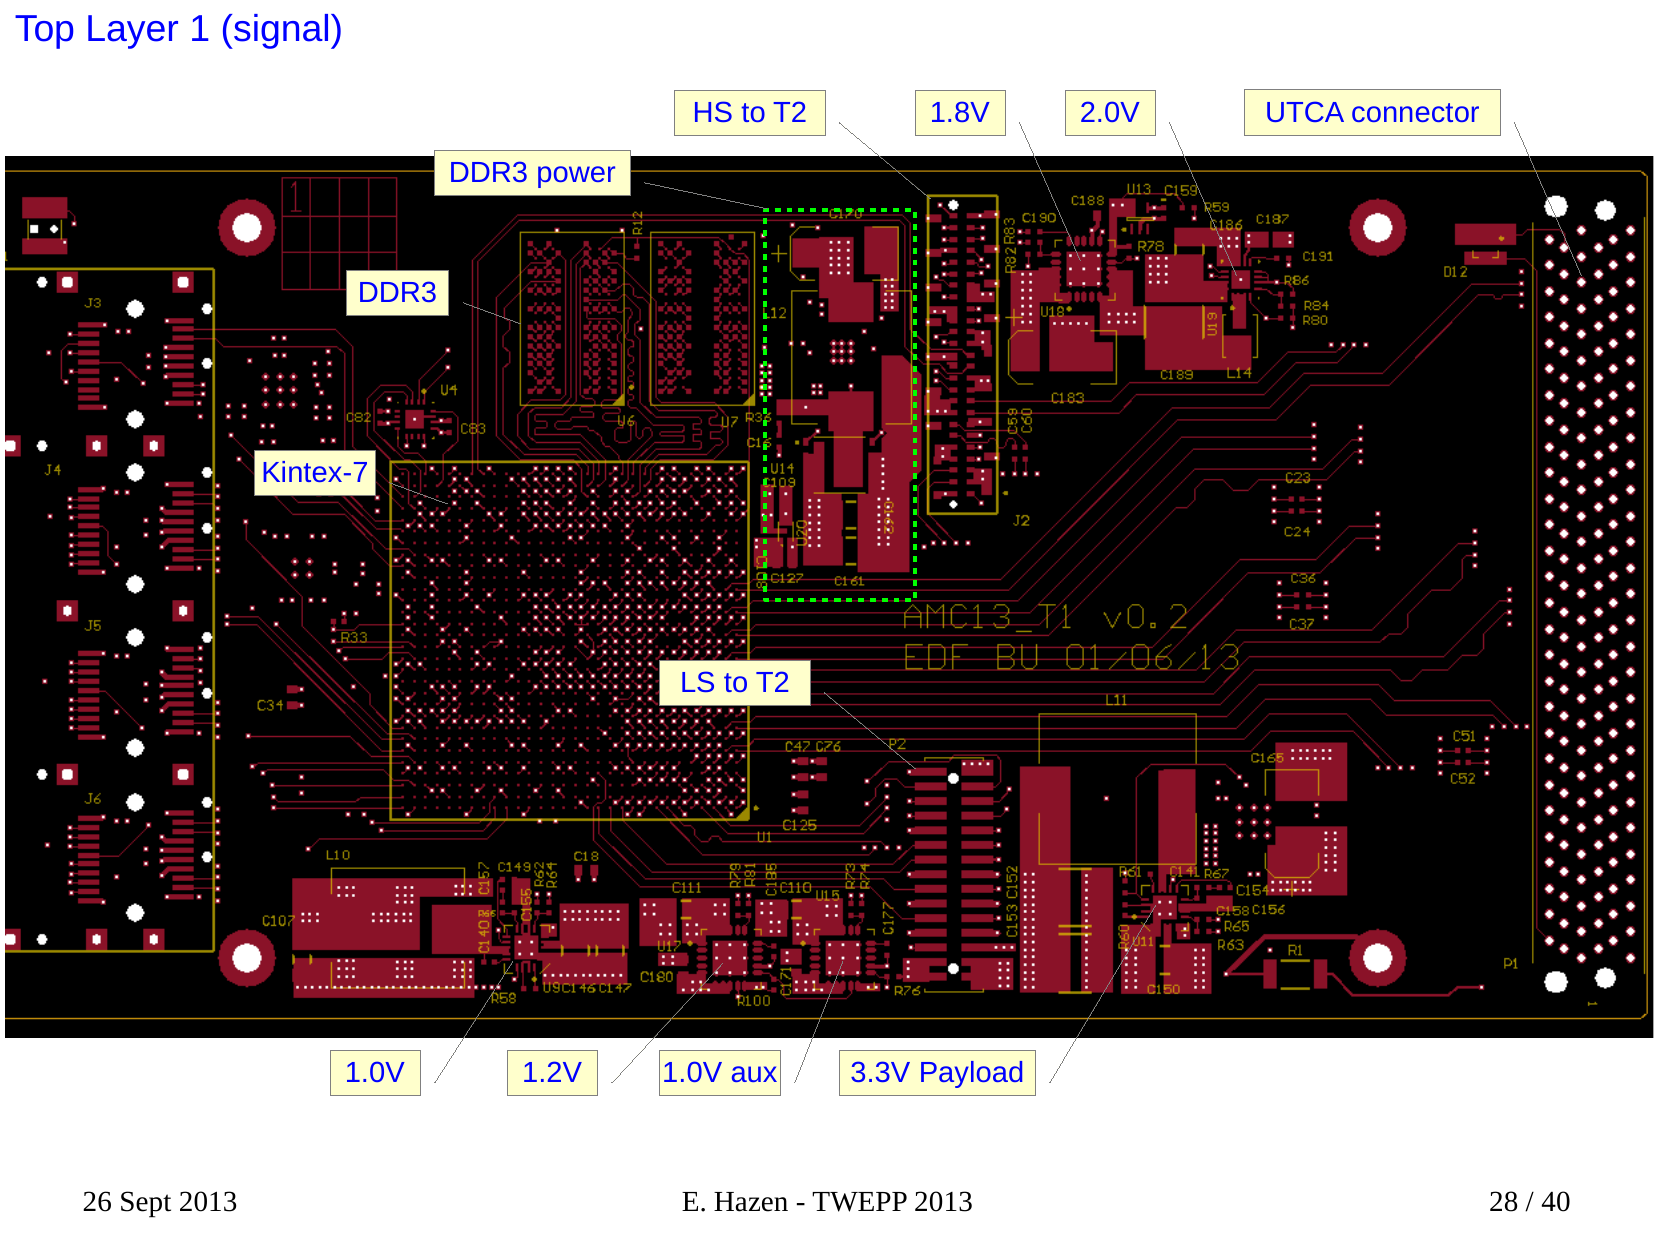

Top Layer 1 (signal)
UTCA connector
HS to T2
1.8V
2.0V
DDR3 power
DDR3
Kintex-7
LS to T2
1.0V
1.2V
1.0V aux
3.3V Payload
26 Sept 2013
E. Hazen - TWEPP 2013
28